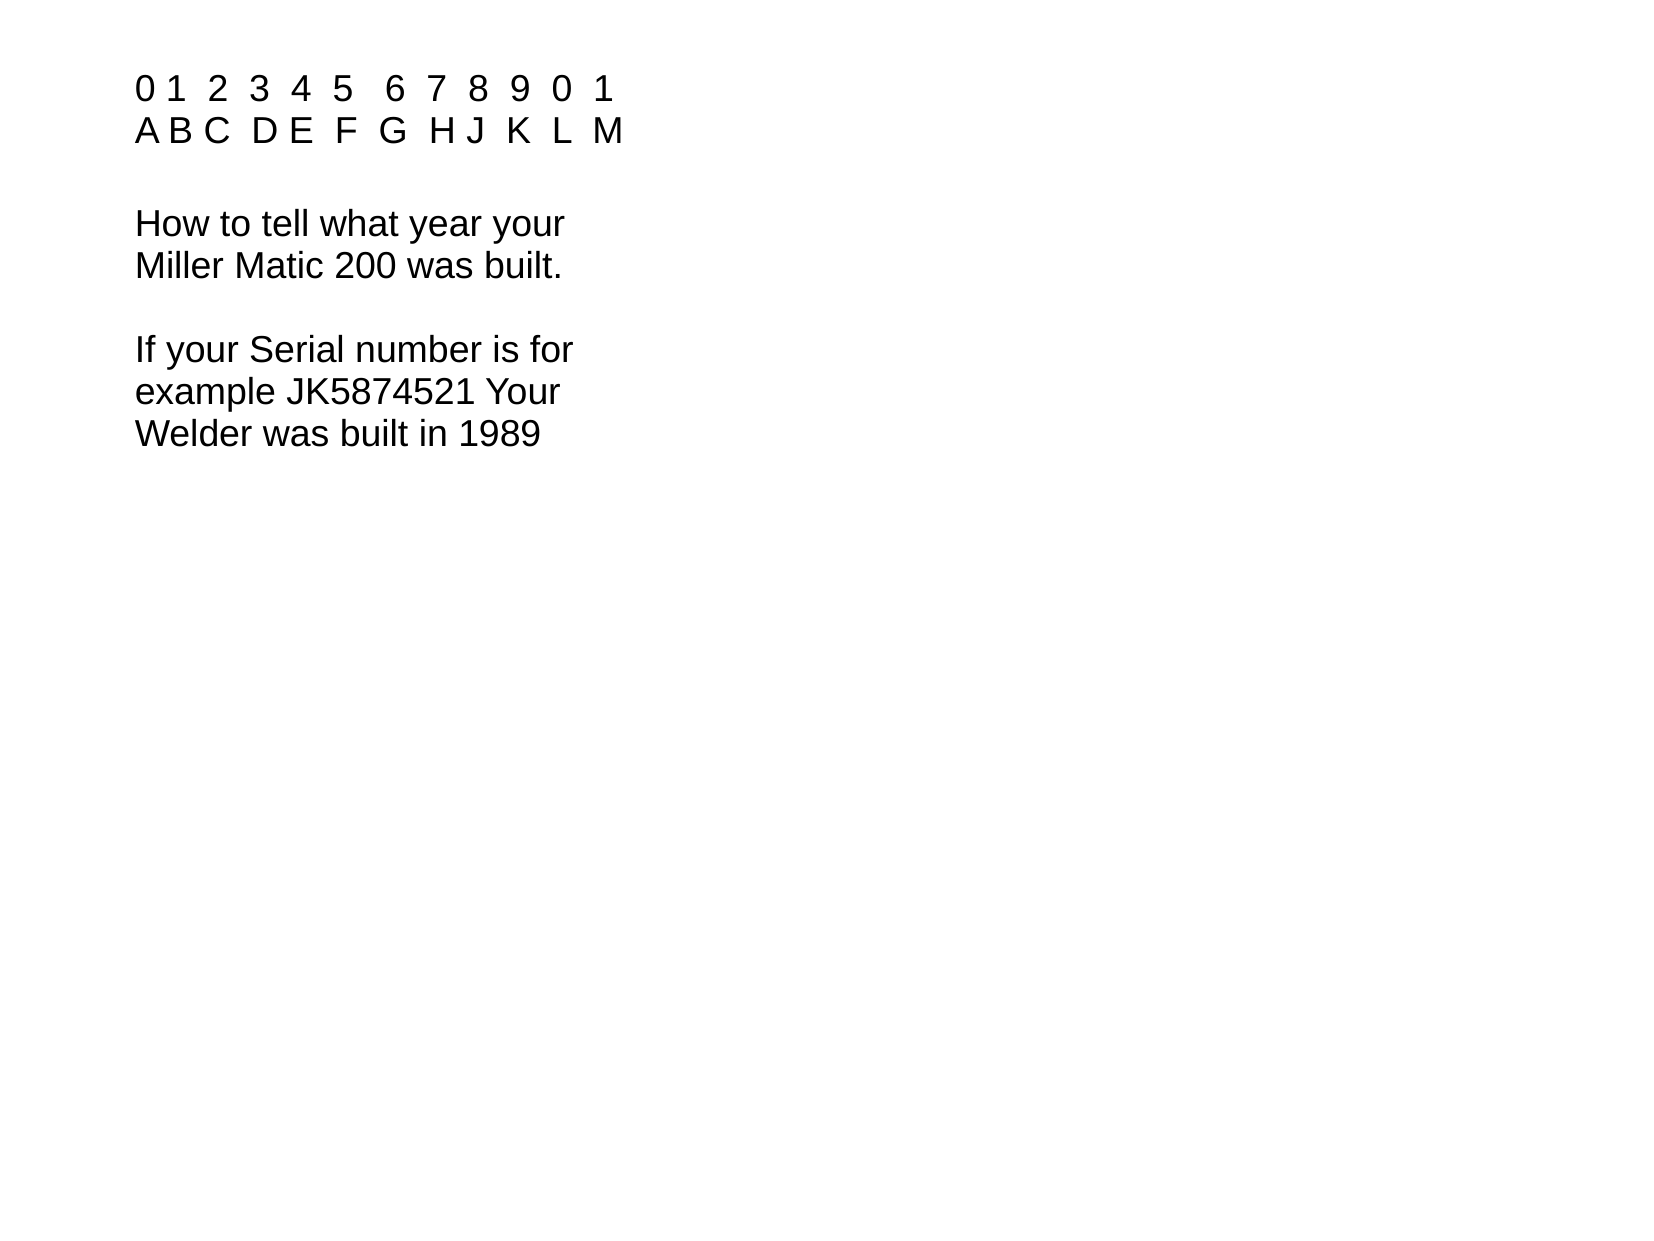

0 1 2 3 4 5 6 7 8 9 0 1
A B C D E F G H J K L M
How to tell what year your Miller Matic 200 was built.
If your Serial number is for example JK5874521 Your Welder was built in 1989